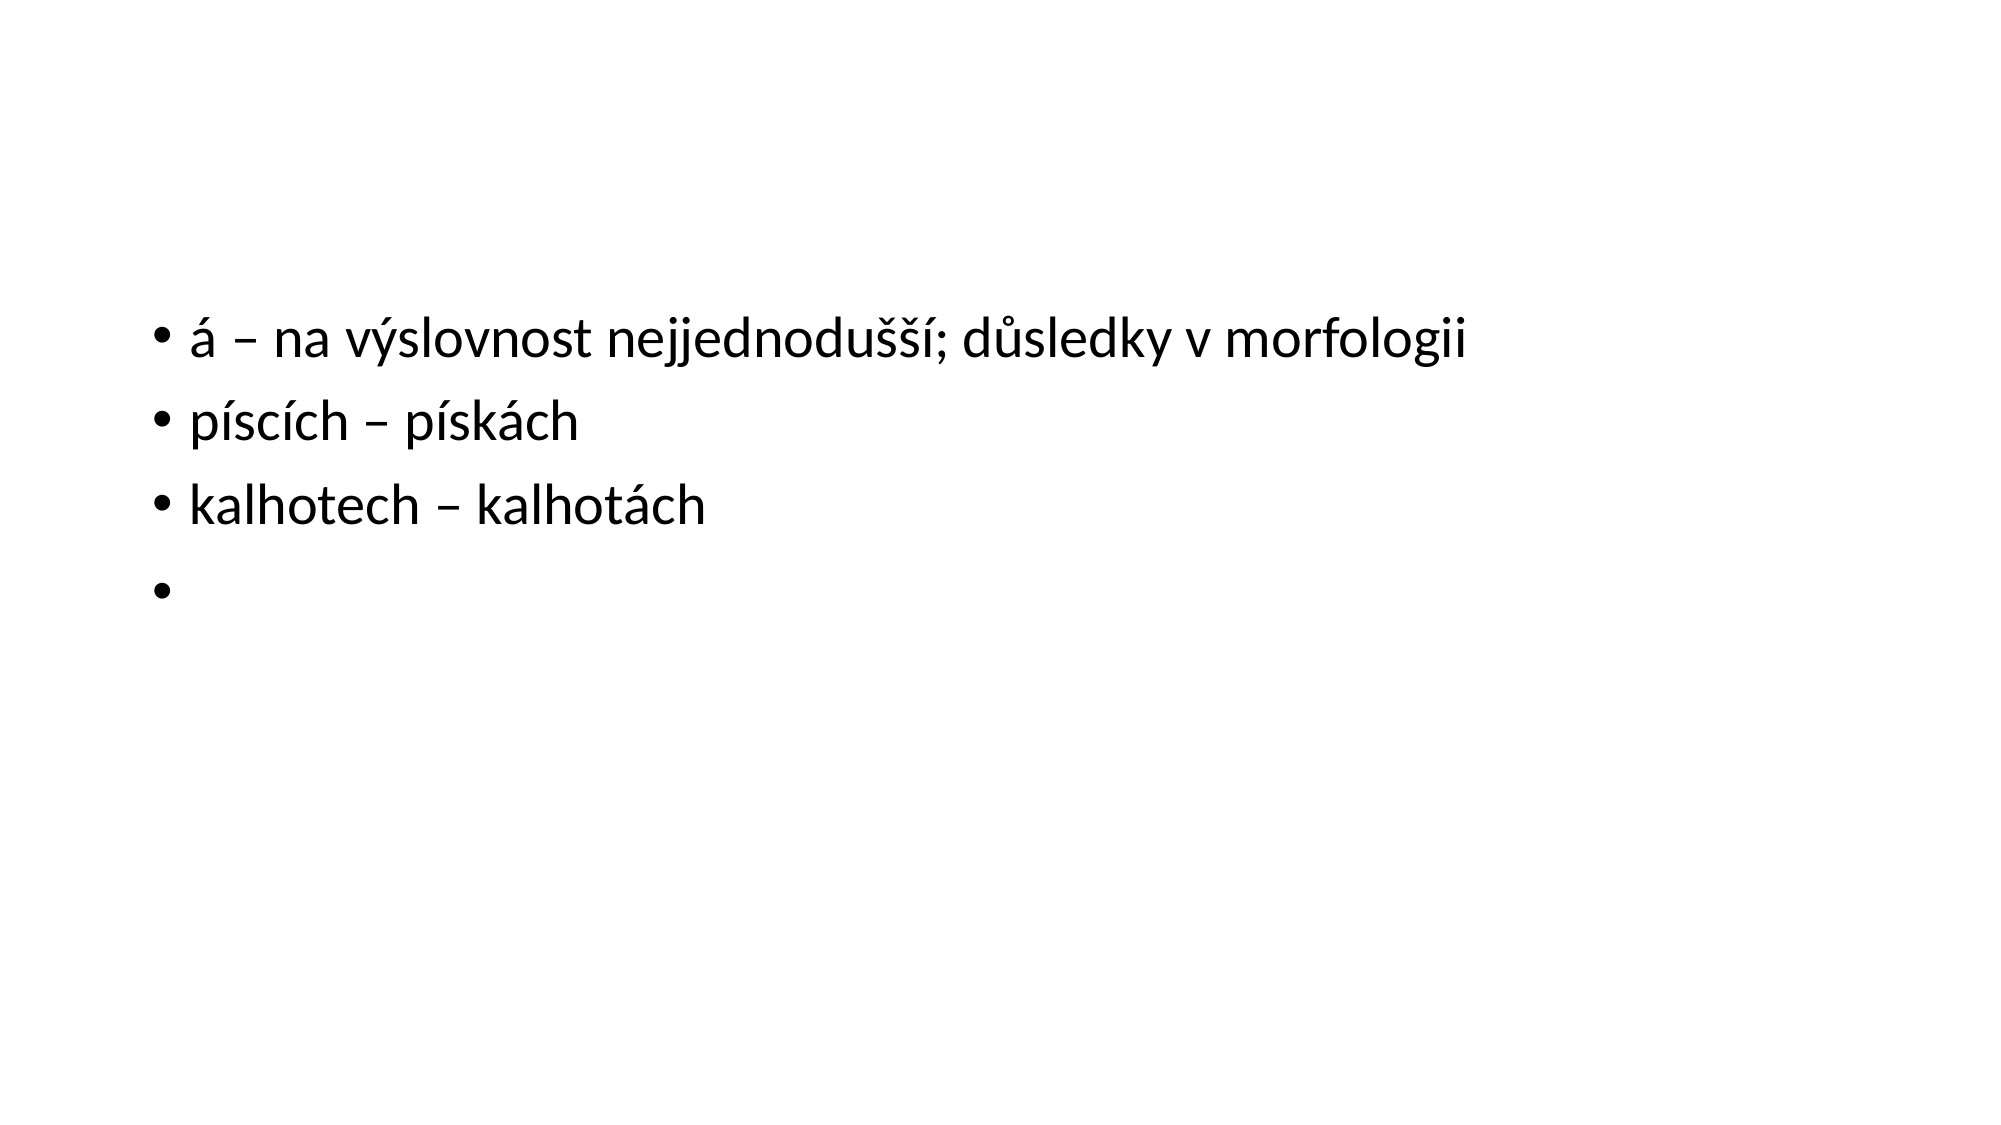

#
á – na výslovnost nejjednodušší; důsledky v morfologii
píscích – pískách
kalhotech – kalhotách